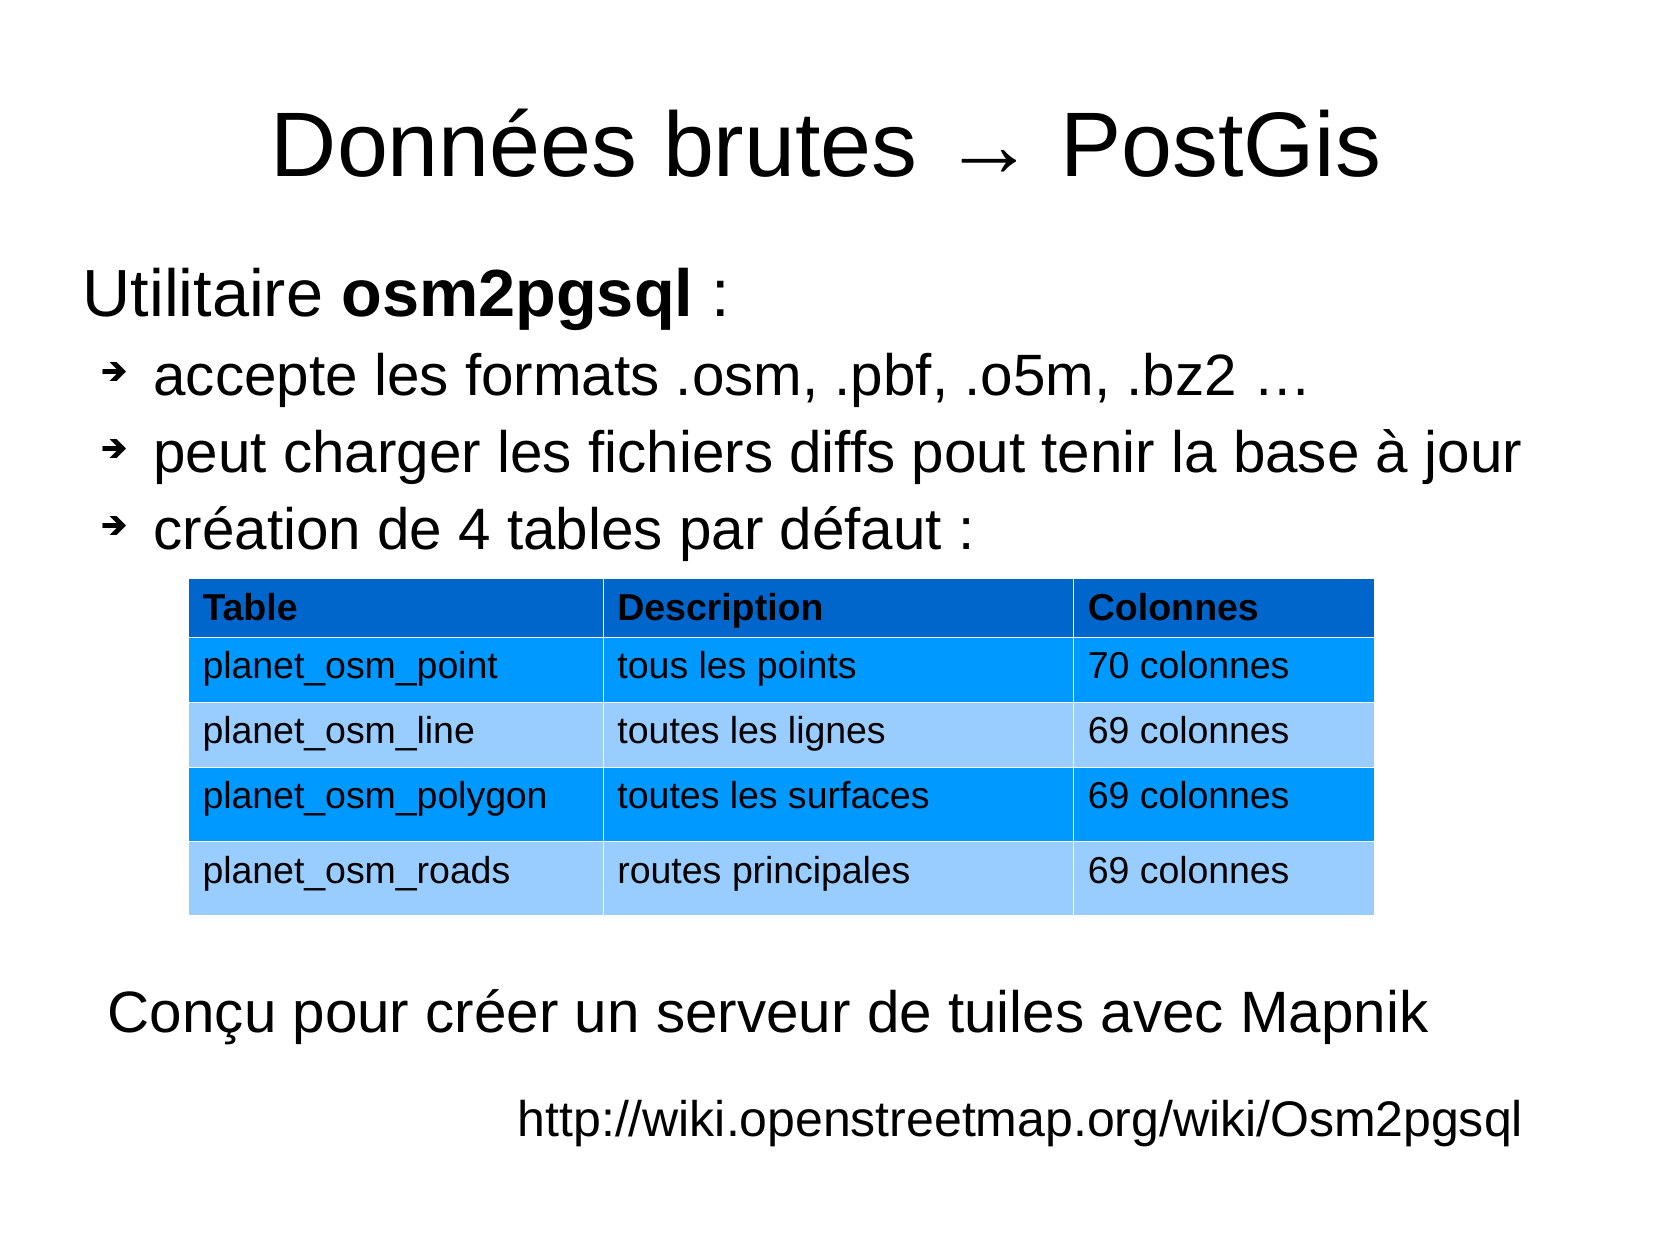

# Données brutes → PostGis
Utilitaire osm2pgsql :
accepte les formats .osm, .pbf, .o5m, .bz2 …
peut charger les fichiers diffs pout tenir la base à jour
création de 4 tables par défaut :
| Table | Description | Colonnes |
| --- | --- | --- |
| planet\_osm\_point | tous les points | 70 colonnes |
| planet\_osm\_line | toutes les lignes | 69 colonnes |
| planet\_osm\_polygon | toutes les surfaces | 69 colonnes |
| planet\_osm\_roads | routes principales | 69 colonnes |
Conçu pour créer un serveur de tuiles avec Mapnik
http://wiki.openstreetmap.org/wiki/Osm2pgsql